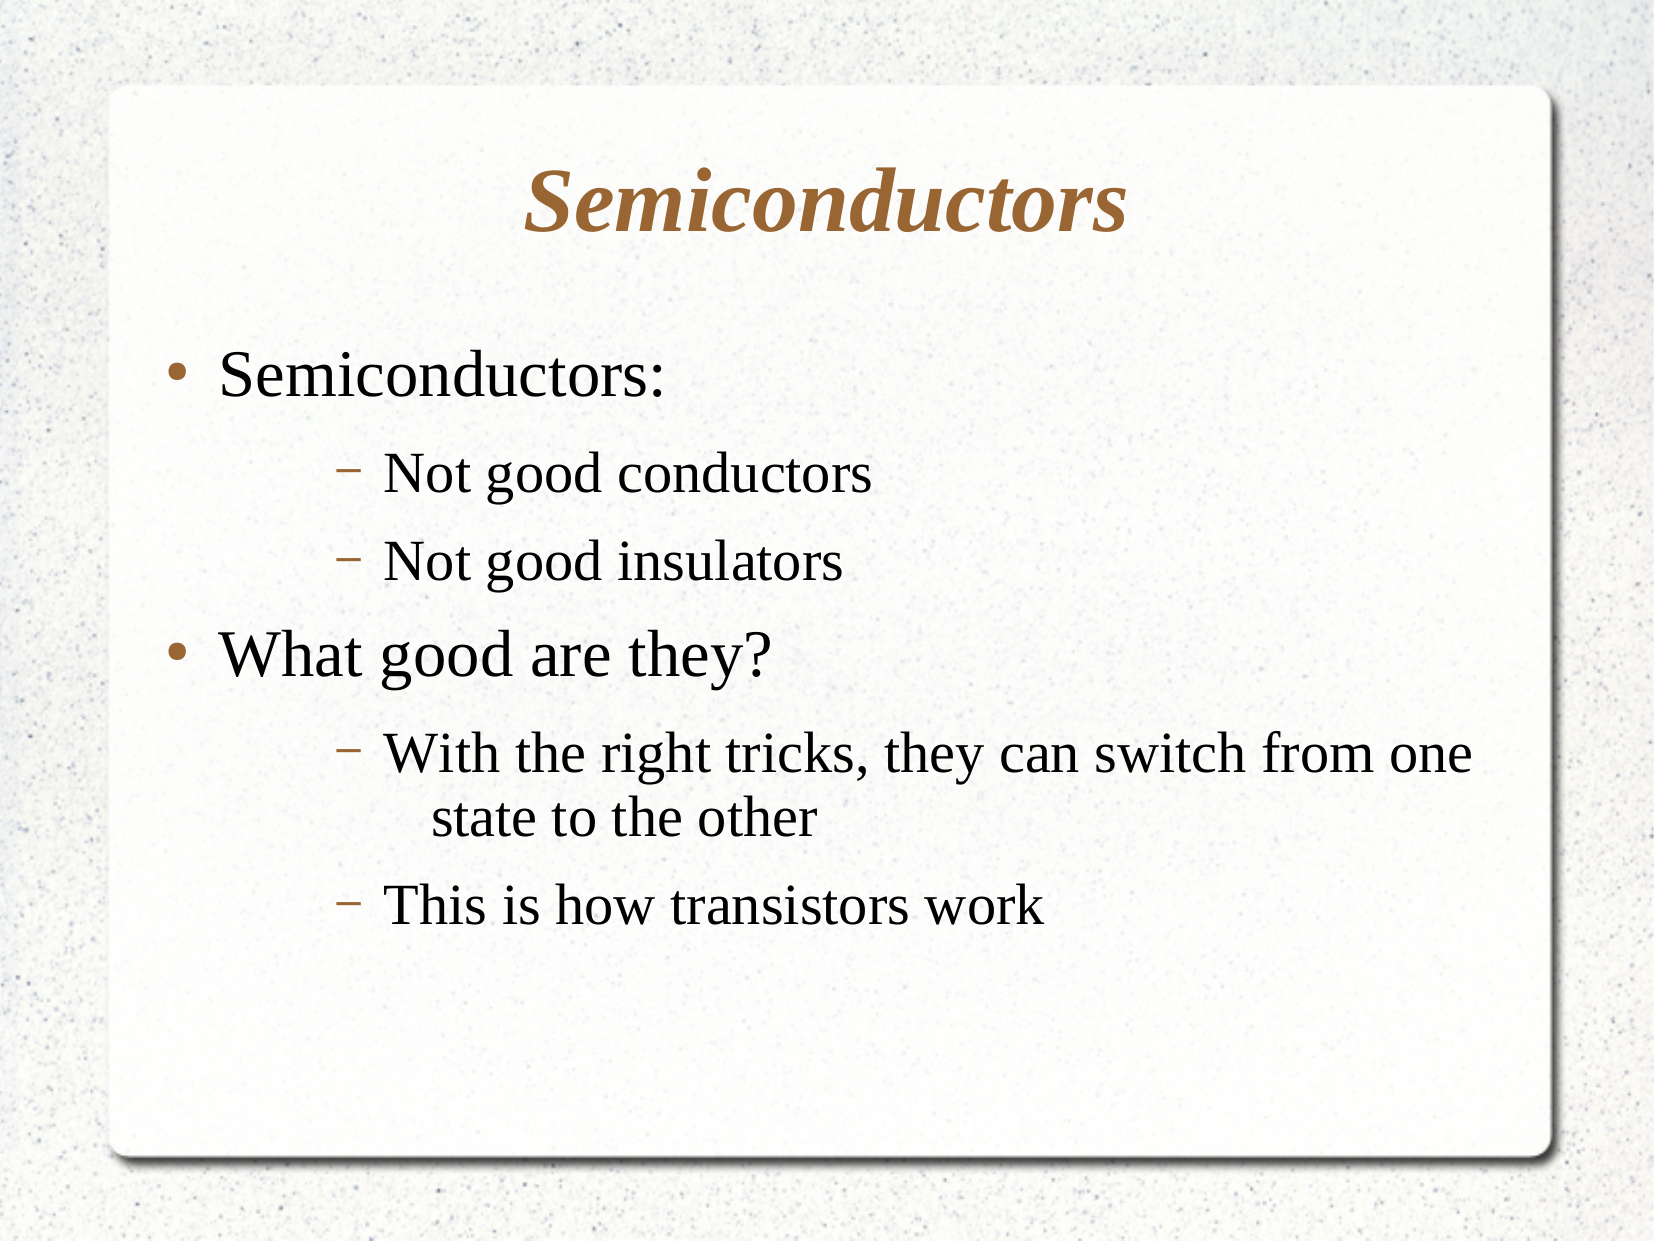

# Semiconductors
Semiconductors:
Not good conductors
Not good insulators
What good are they?
With the right tricks, they can switch from one state to the other
This is how transistors work